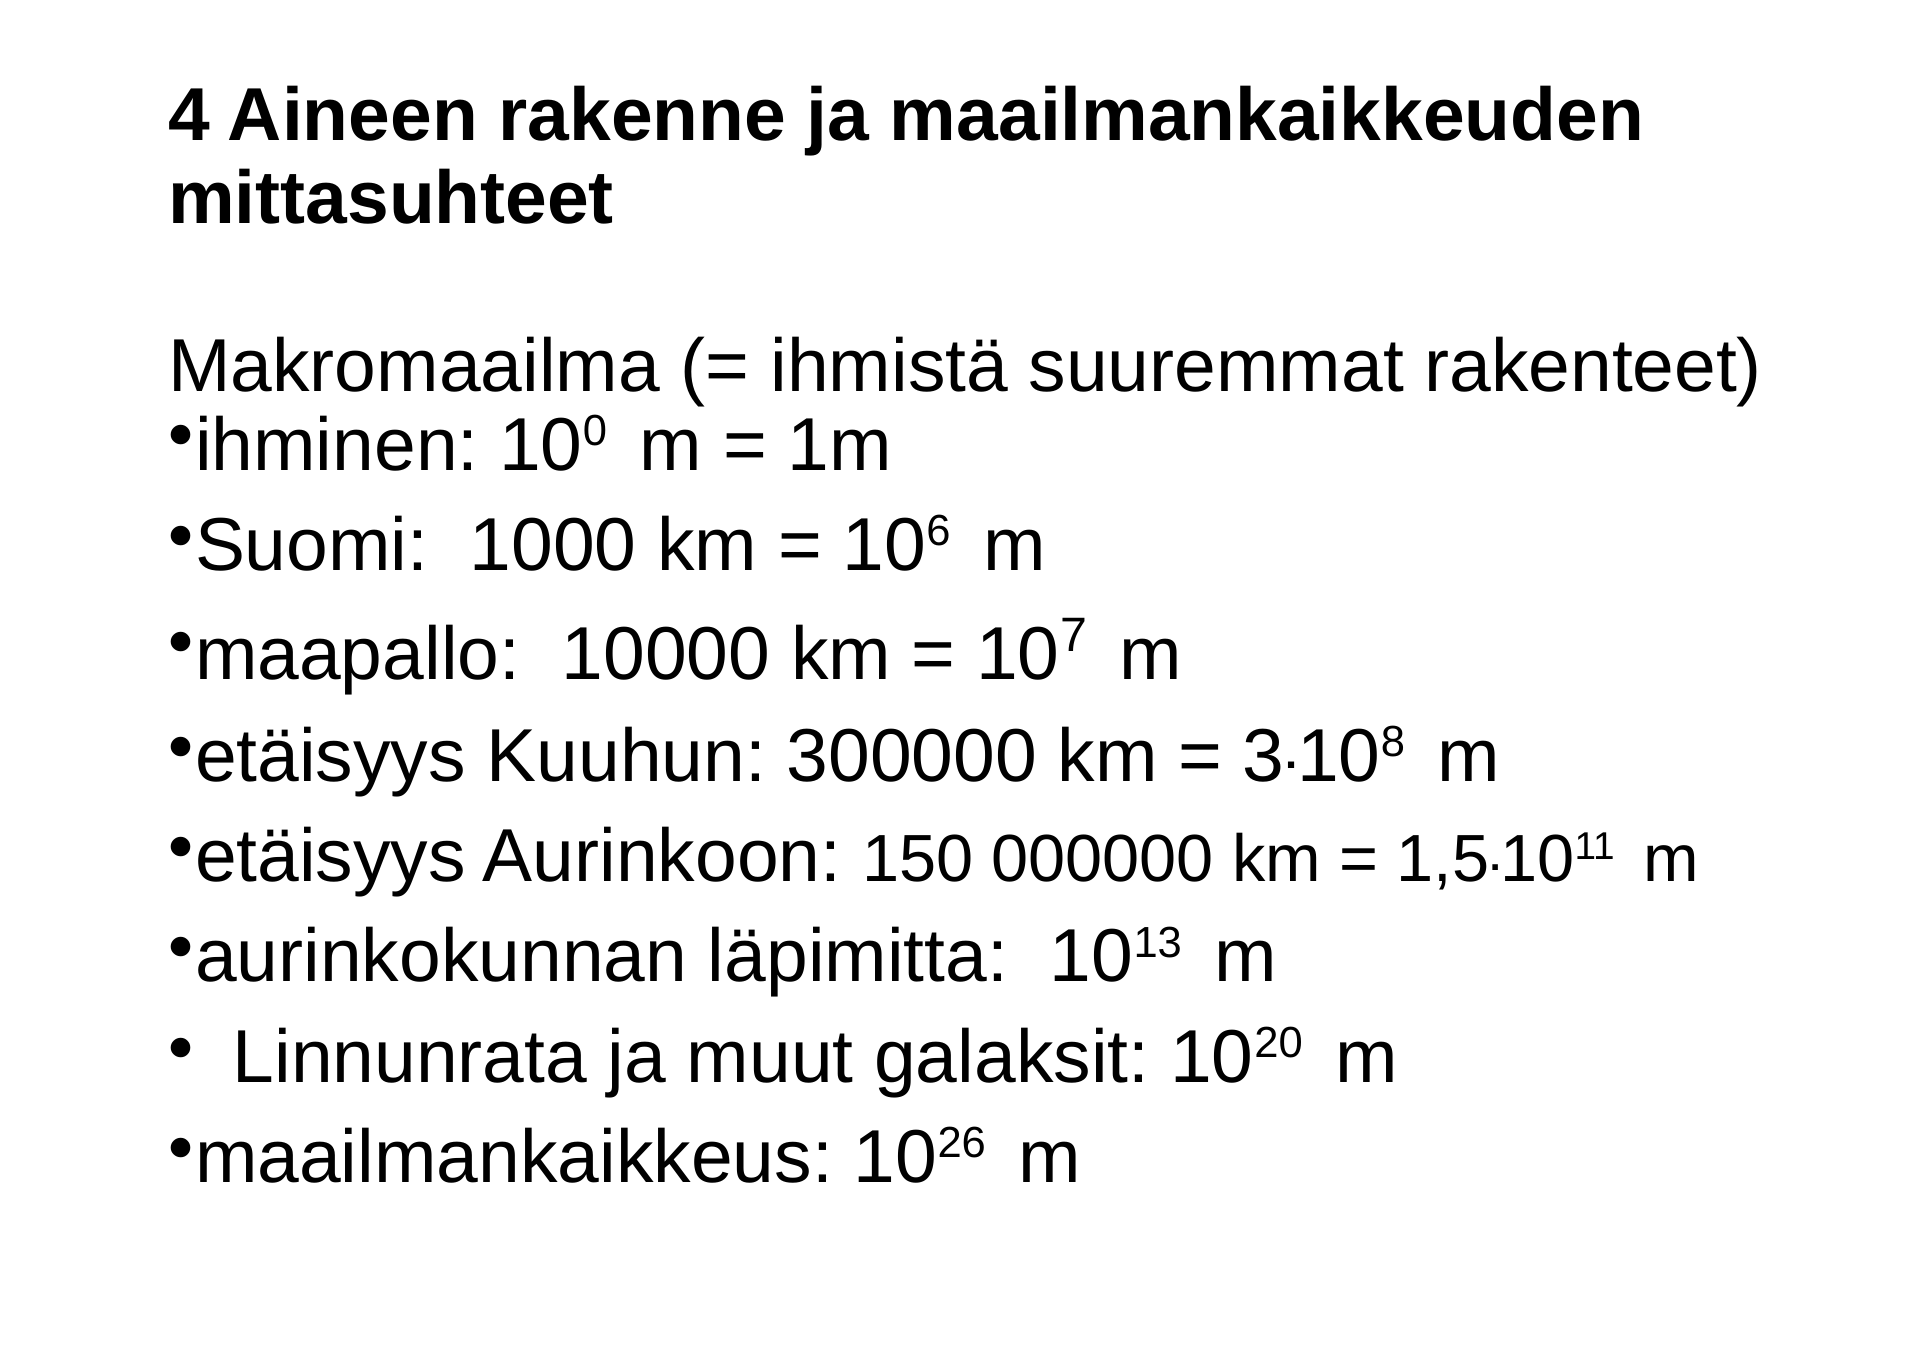

4 Aineen rakenne ja maailmankaikkeuden mittasuhteet
Makromaailma (= ihmistä suuremmat rakenteet)
ihminen: 100 m = 1m
Suomi: 1000 km = 106 m
maapallo: 10000 km = 107 m
etäisyys Kuuhun: 300000 km = 3.108 m
etäisyys Aurinkoon: 150 000000 km = 1,5.1011 m
aurinkokunnan läpimitta: 1013 m
Linnunrata ja muut galaksit: 1020 m
maailmankaikkeus: 1026 m